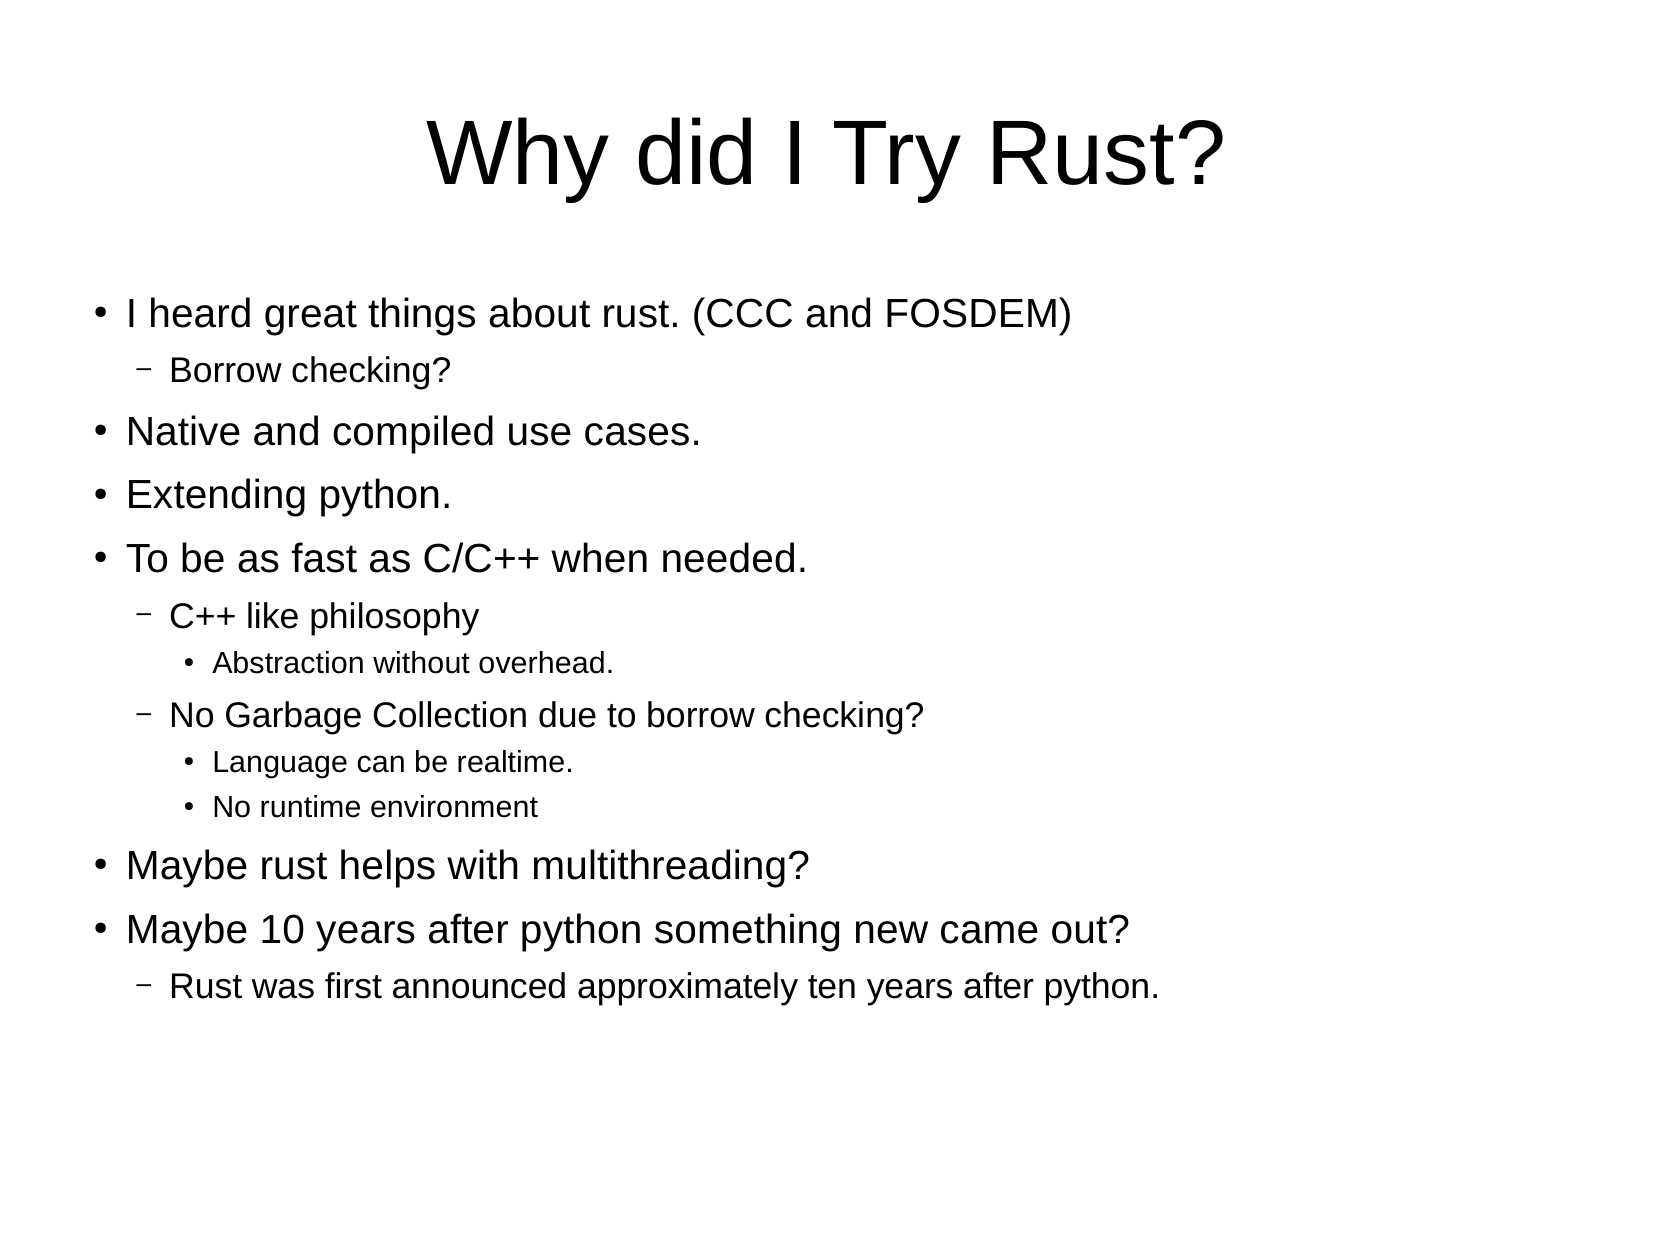

# Why did I Try Rust?
I heard great things about rust. (CCC and FOSDEM)
Borrow checking?
Native and compiled use cases.
Extending python.
To be as fast as C/C++ when needed.
C++ like philosophy
Abstraction without overhead.
No Garbage Collection due to borrow checking?
Language can be realtime.
No runtime environment
Maybe rust helps with multithreading?
Maybe 10 years after python something new came out?
Rust was first announced approximately ten years after python.